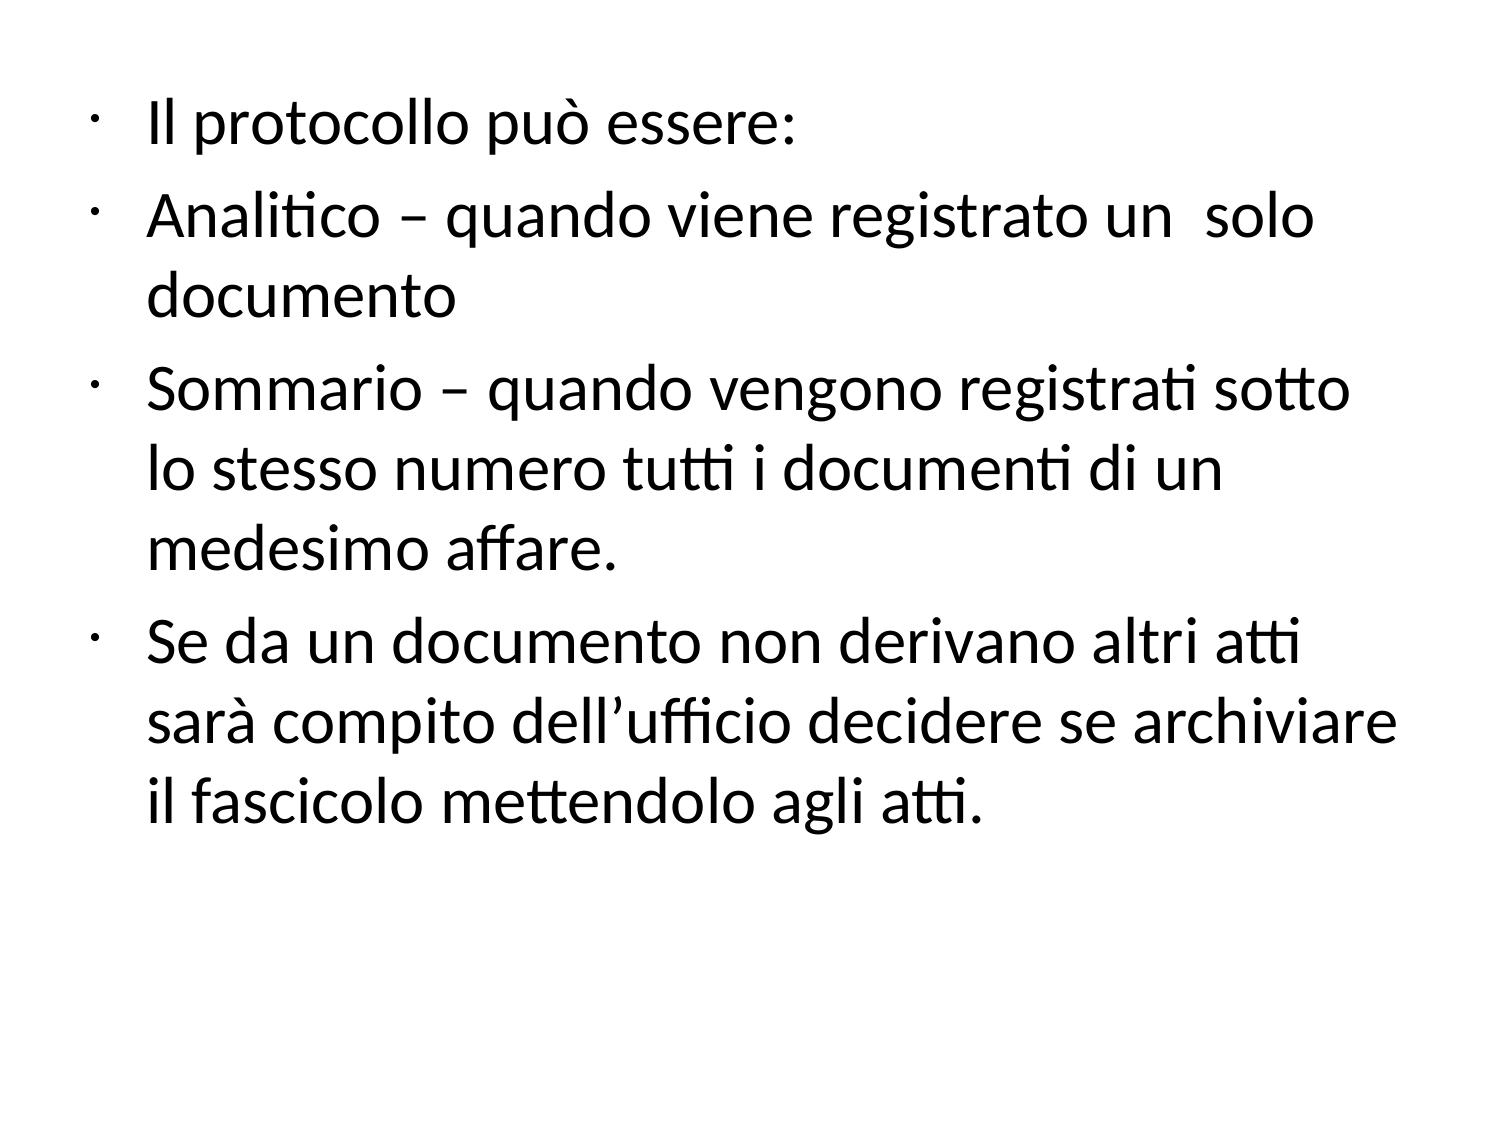

#
Il protocollo può essere:
Analitico – quando viene registrato un solo documento
Sommario – quando vengono registrati sotto lo stesso numero tutti i documenti di un medesimo affare.
Se da un documento non derivano altri atti sarà compito dell’ufficio decidere se archiviare il fascicolo mettendolo agli atti.